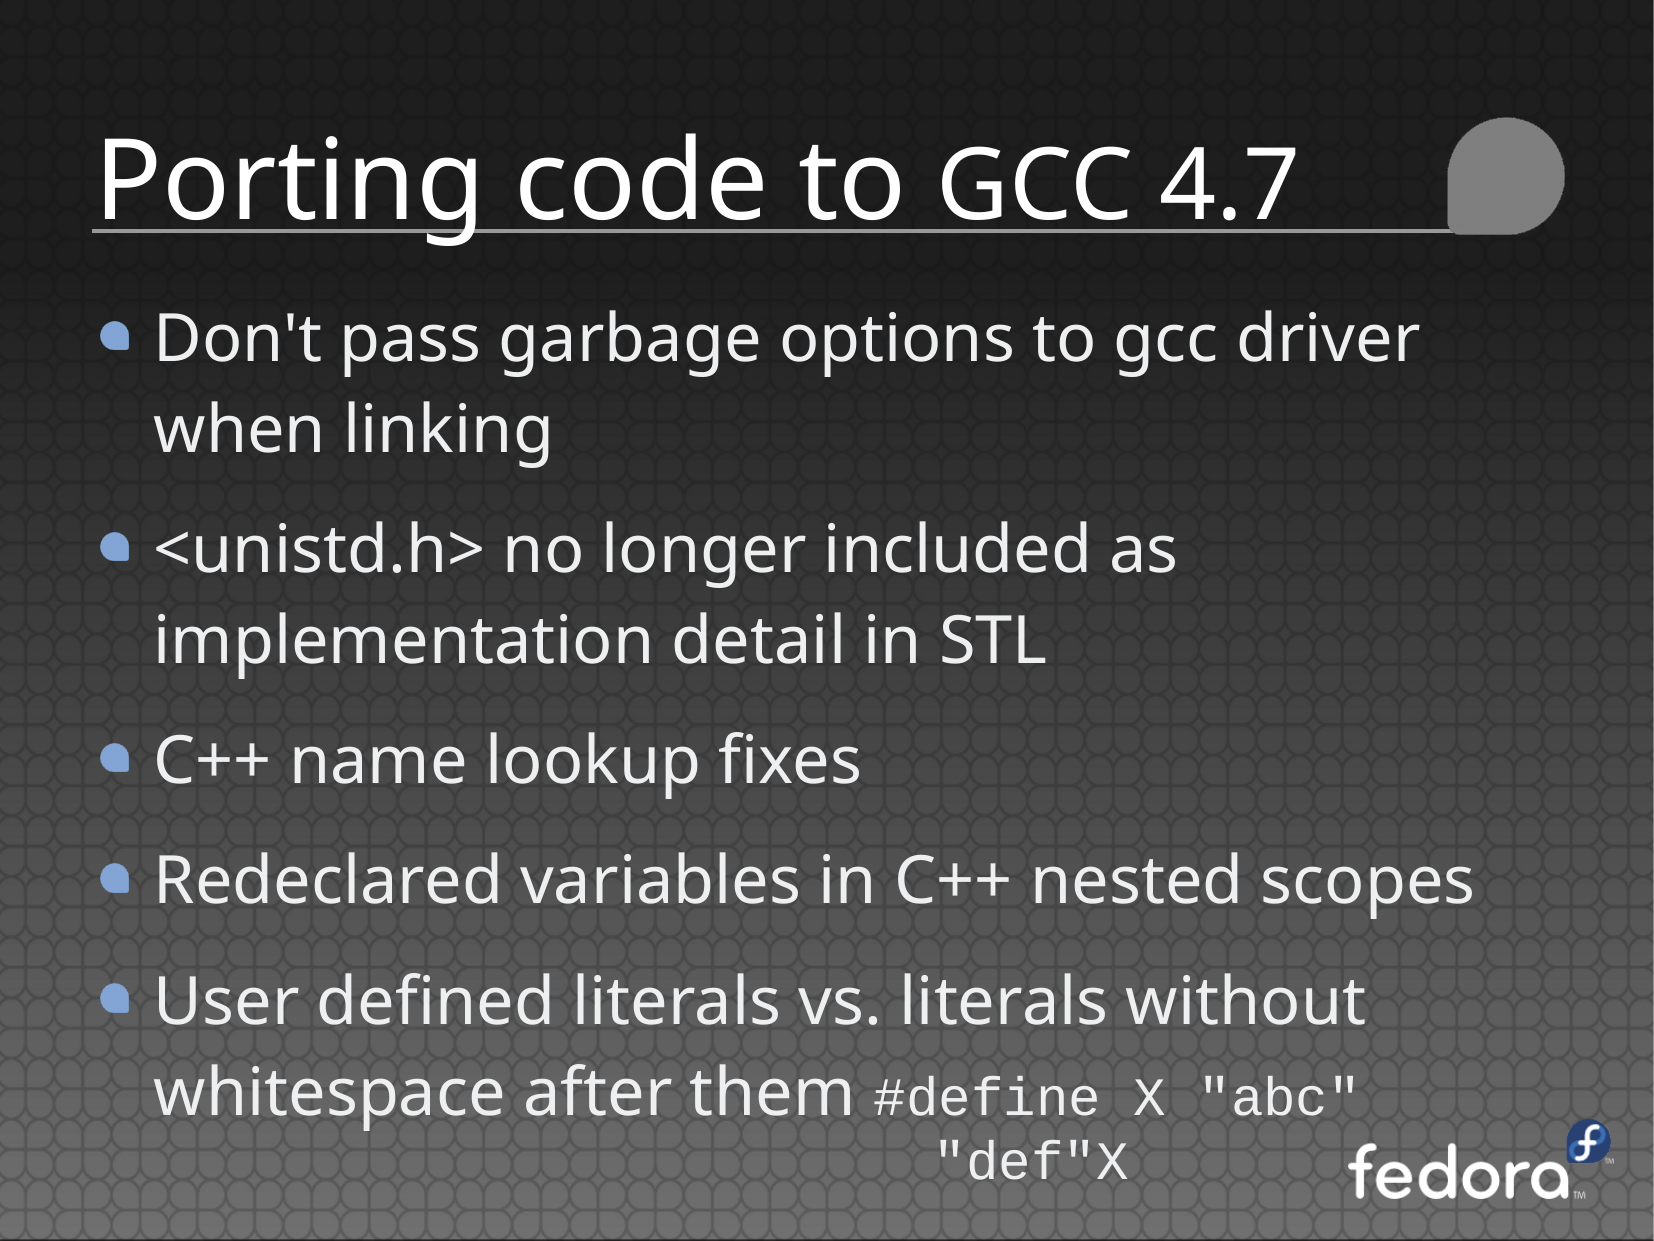

Porting code to GCC 4.7
# Don't pass garbage options to gcc driver when linking
<unistd.h> no longer included as implementation detail in STL
C++ name lookup fixes
Redeclared variables in C++ nested scopes
User defined literals vs. literals without whitespace after them #define X "abc"
 "def"X